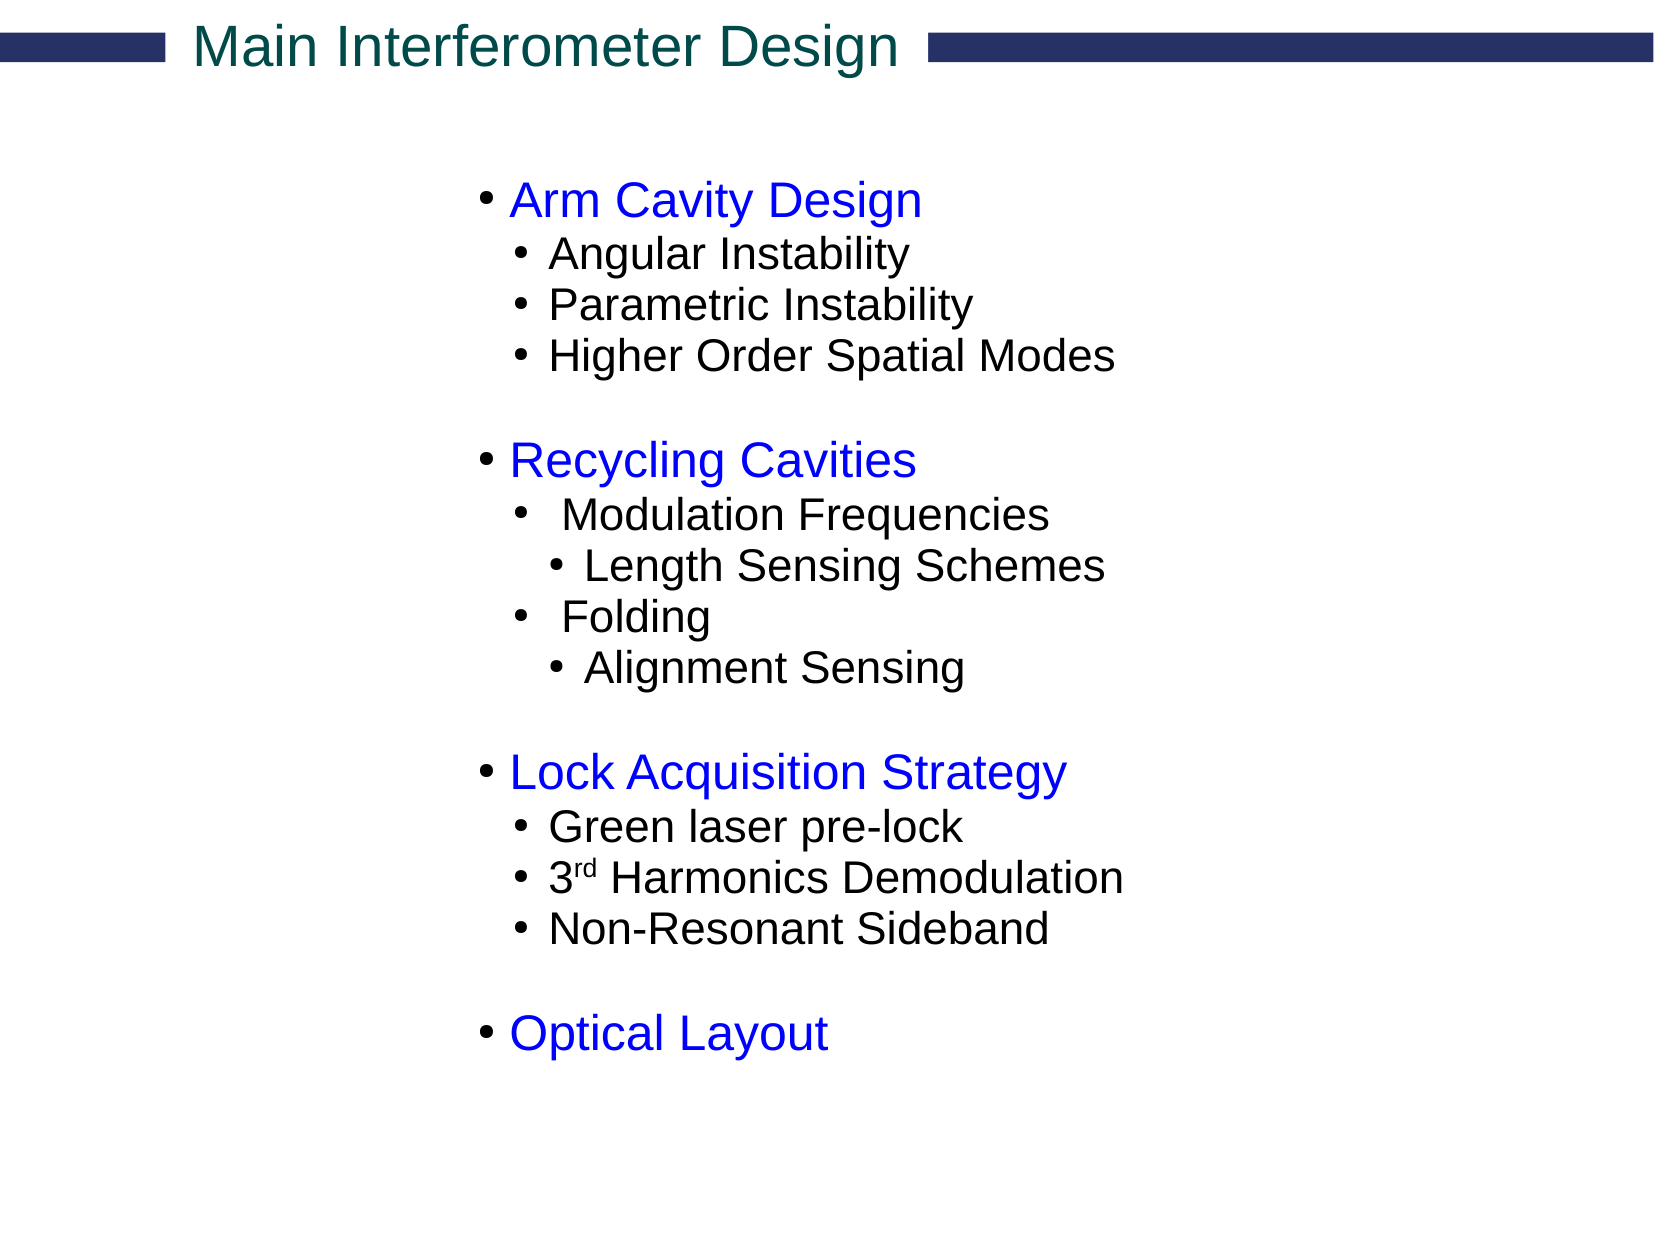

# Main Interferometer Design
 Arm Cavity Design
Angular Instability
Parametric Instability
Higher Order Spatial Modes
 Recycling Cavities
 Modulation Frequencies
Length Sensing Schemes
 Folding
Alignment Sensing
 Lock Acquisition Strategy
Green laser pre-lock
3rd Harmonics Demodulation
Non-Resonant Sideband
 Optical Layout